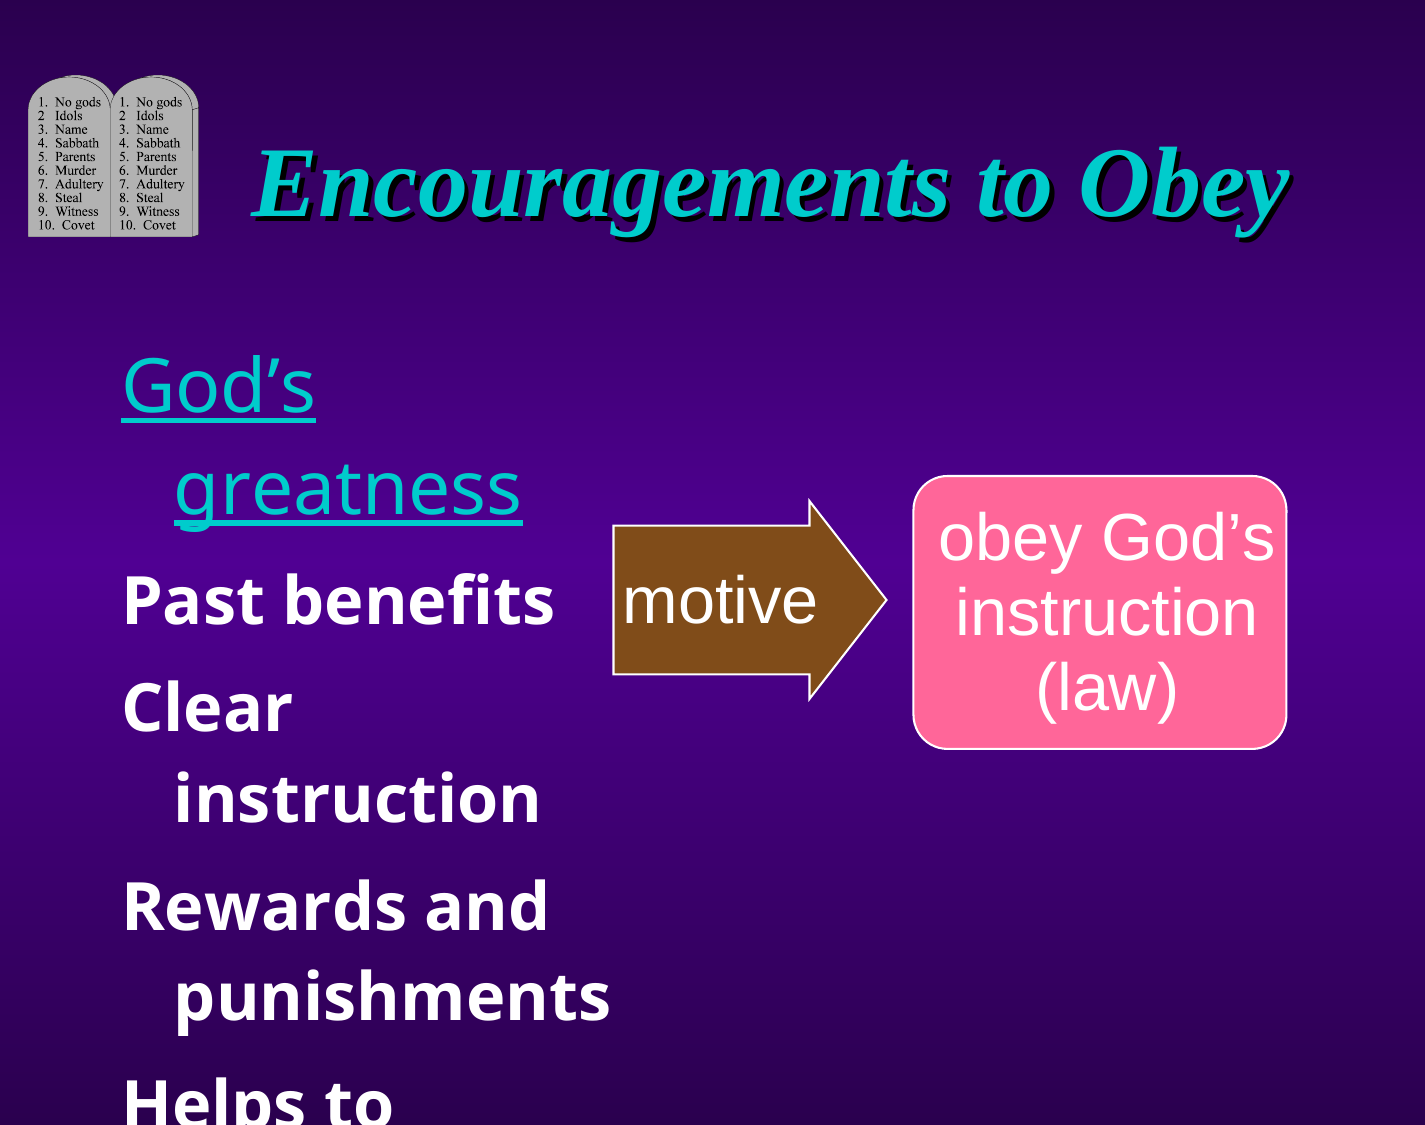

# Encouragements to Obey
God’s greatness
Past benefits
Clear instruction
Rewards and punishments
Helps to remember
obey God’s
instruction
(law)
motive